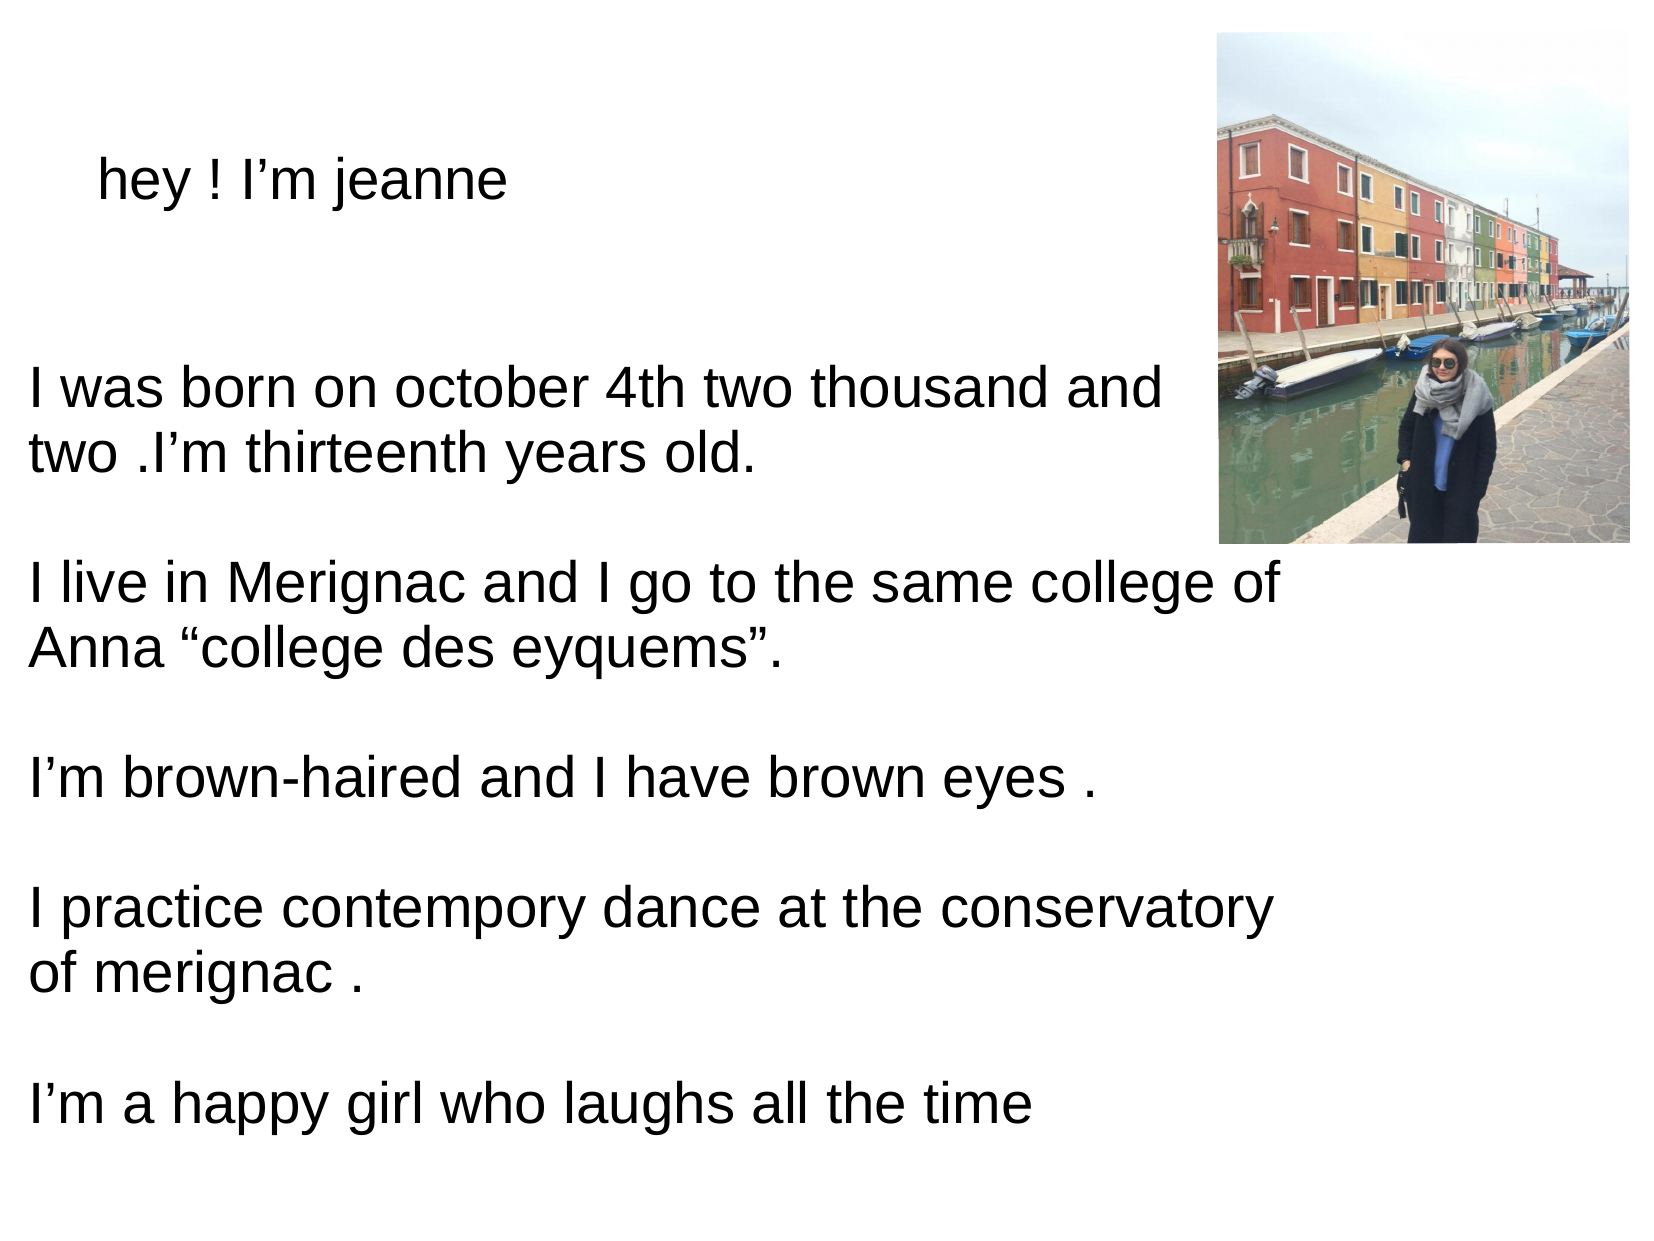

hey ! I’m jeanne
I was born on october 4th two thousand and two .I’m thirteenth years old.
I live in Merignac and I go to the same college of Anna “college des eyquems”.
I’m brown-haired and I have brown eyes .
I practice contempory dance at the conservatory of merignac .
I’m a happy girl who laughs all the time